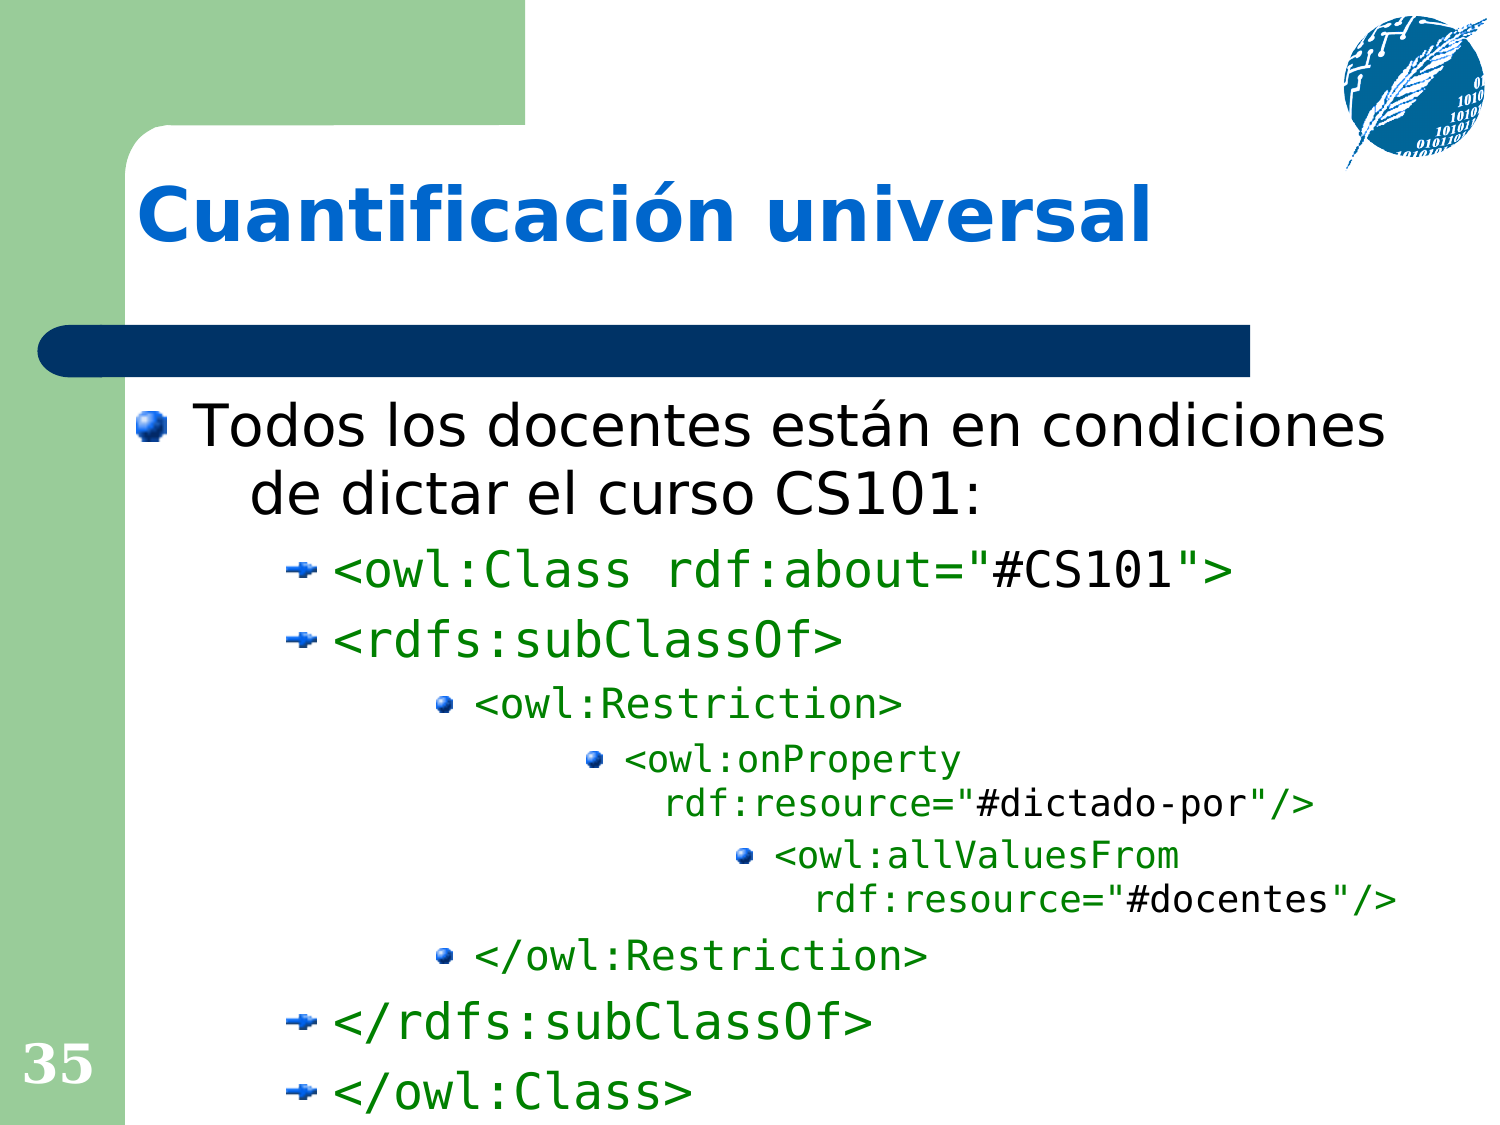

# Cuantificación universal
Todos los docentes están en condiciones de dictar el curso CS101:
<owl:Class rdf:about="#CS101">
<rdfs:subClassOf>
<owl:Restriction>
<owl:onProperty rdf:resource="#dictado-por"/>
<owl:allValuesFrom
rdf:resource="#docentes"/>
</owl:Restriction>
</rdfs:subClassOf>
</owl:Class>
35